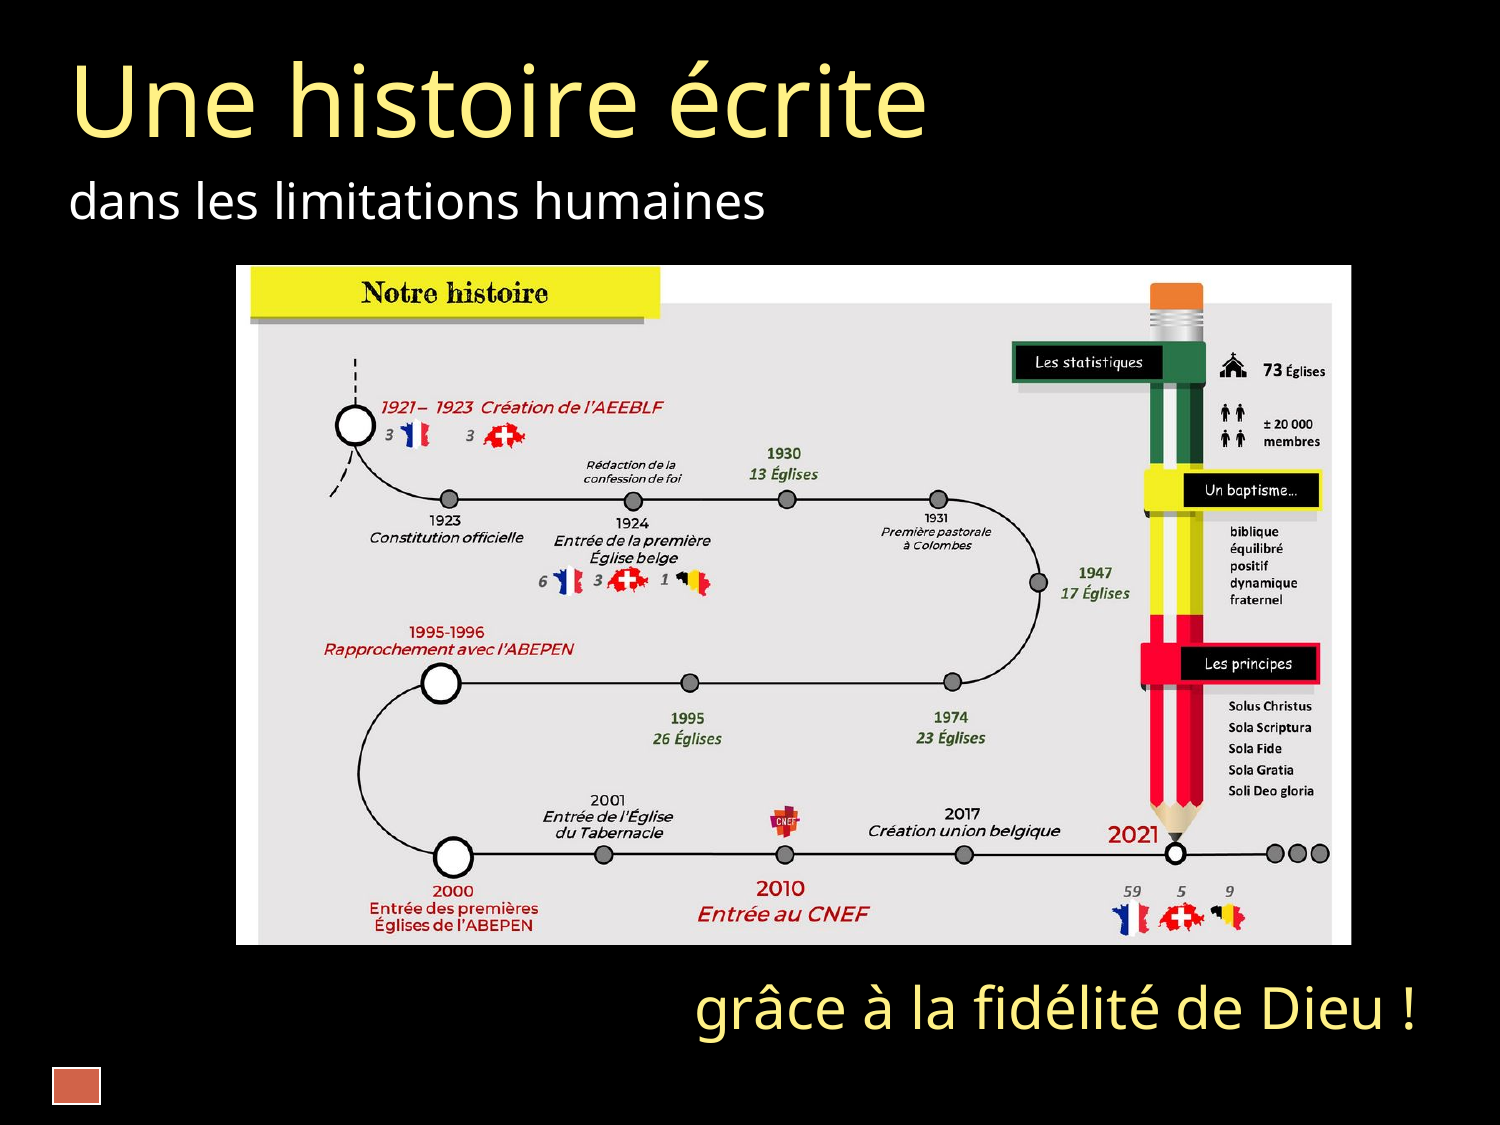

# Une histoire écrite
dans les limitations humaines
grâce à la fidélité de Dieu !